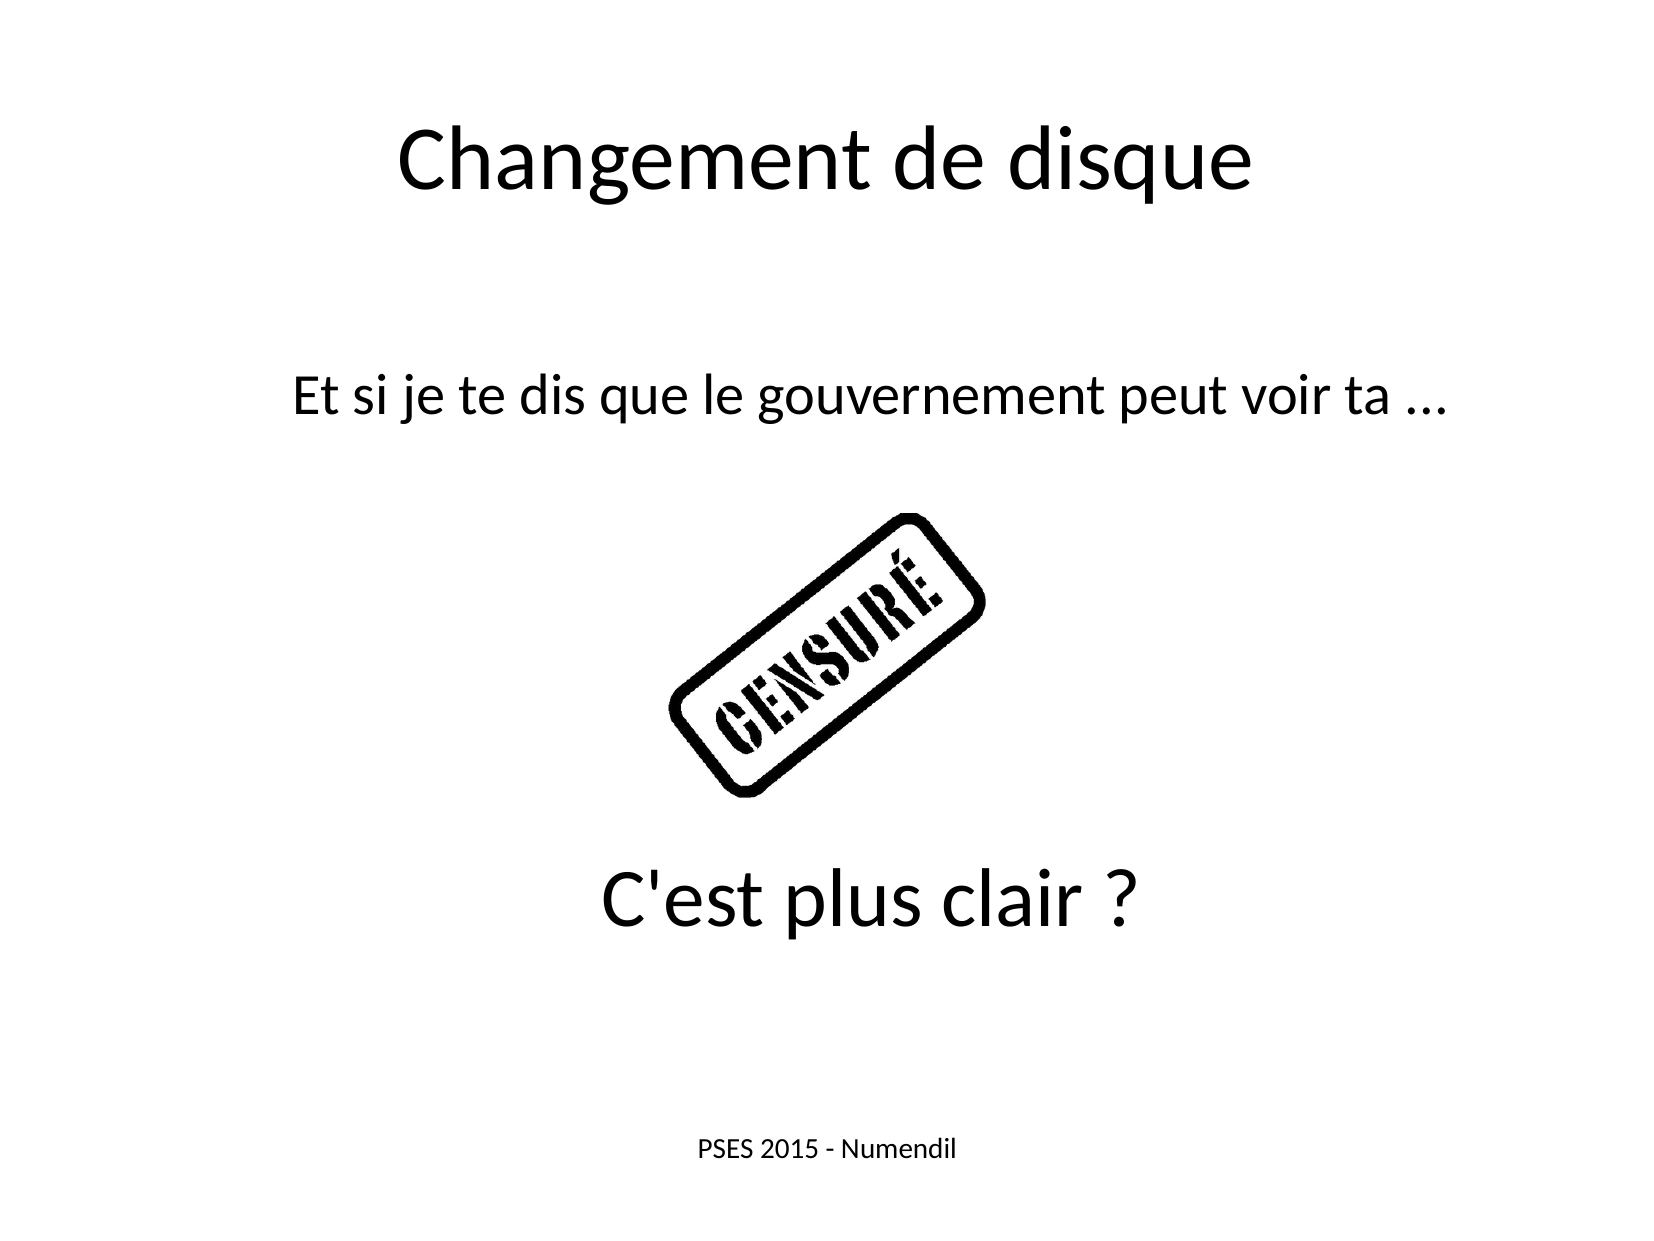

# Changement de disque
Et si je te dis que le gouvernement peut voir ta ...
C'est plus clair ?
PSES 2015 - Numendil
PSES 2015 - Numendil